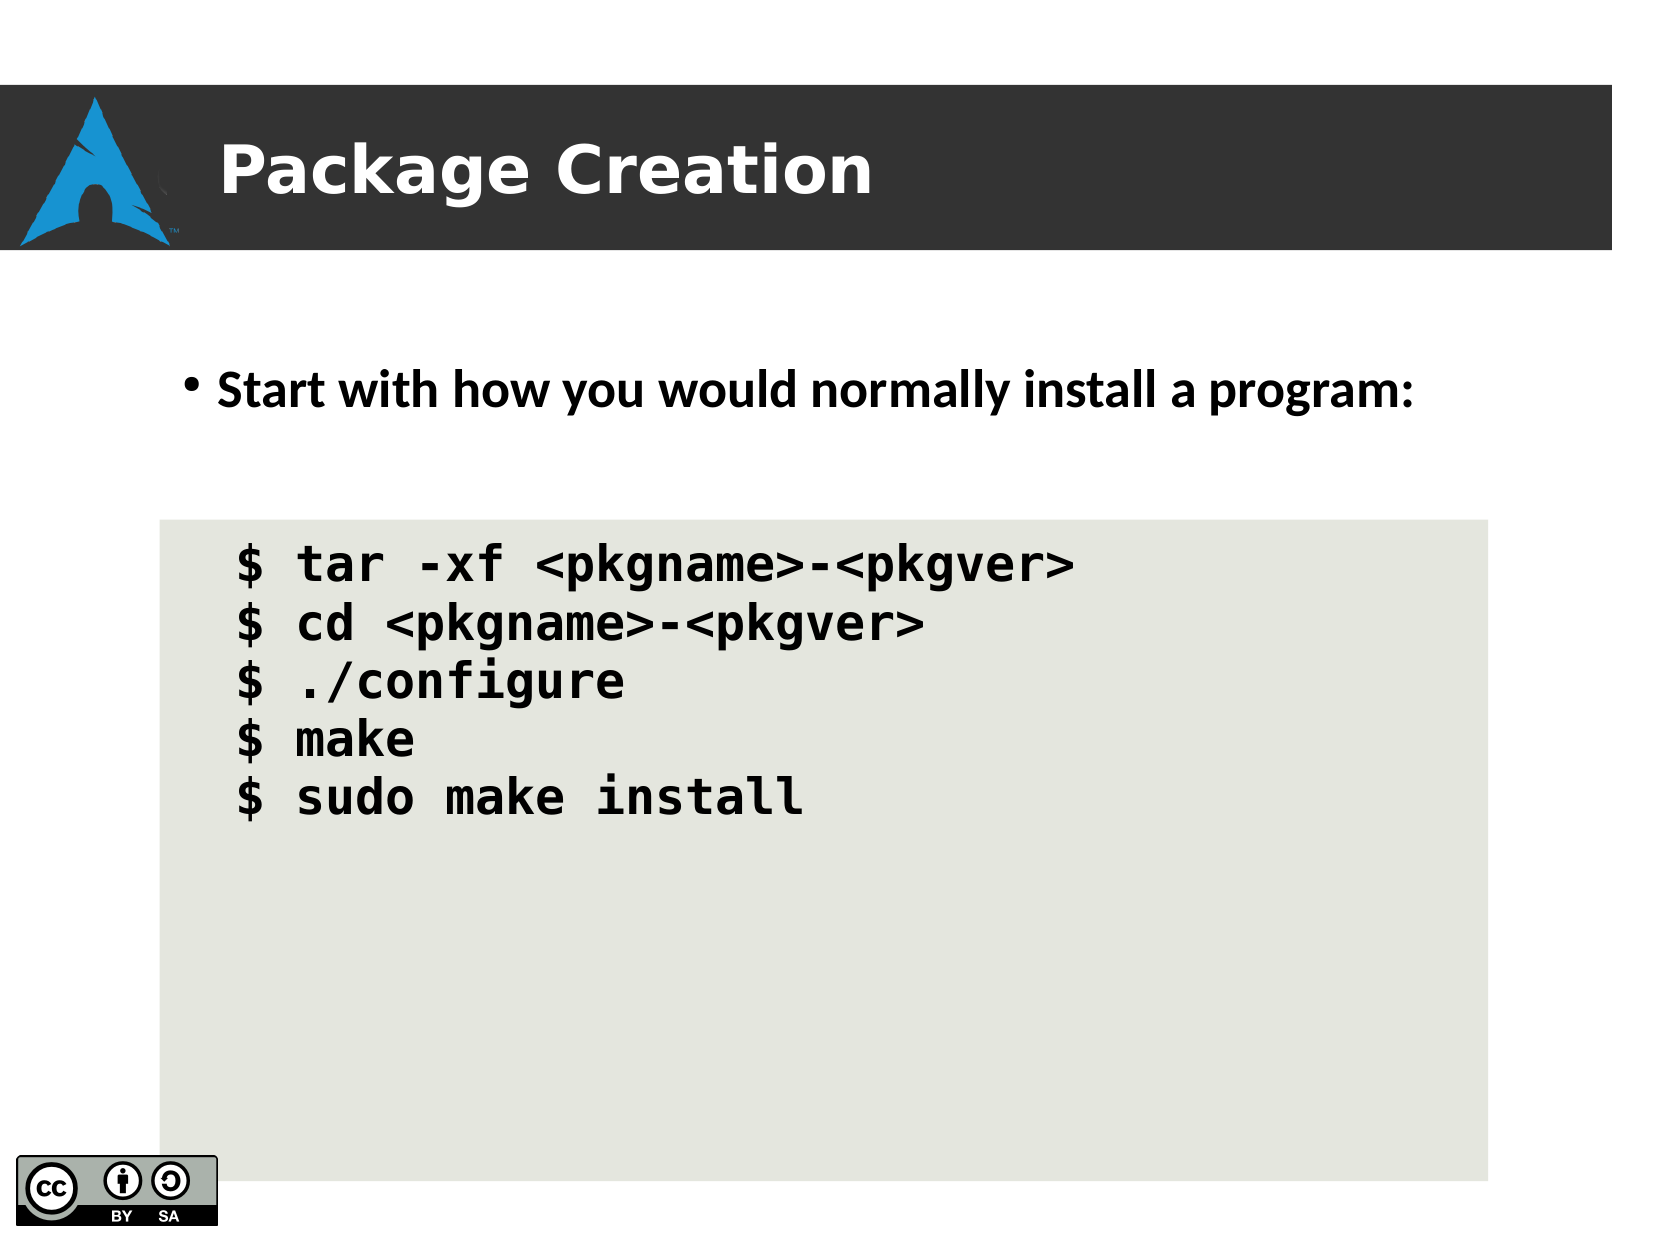

Package Creation
#
Start with how you would normally install a program:
$ tar -xf <pkgname>-<pkgver>
$ cd <pkgname>-<pkgver>
$ ./configure
$ make
$ sudo make install